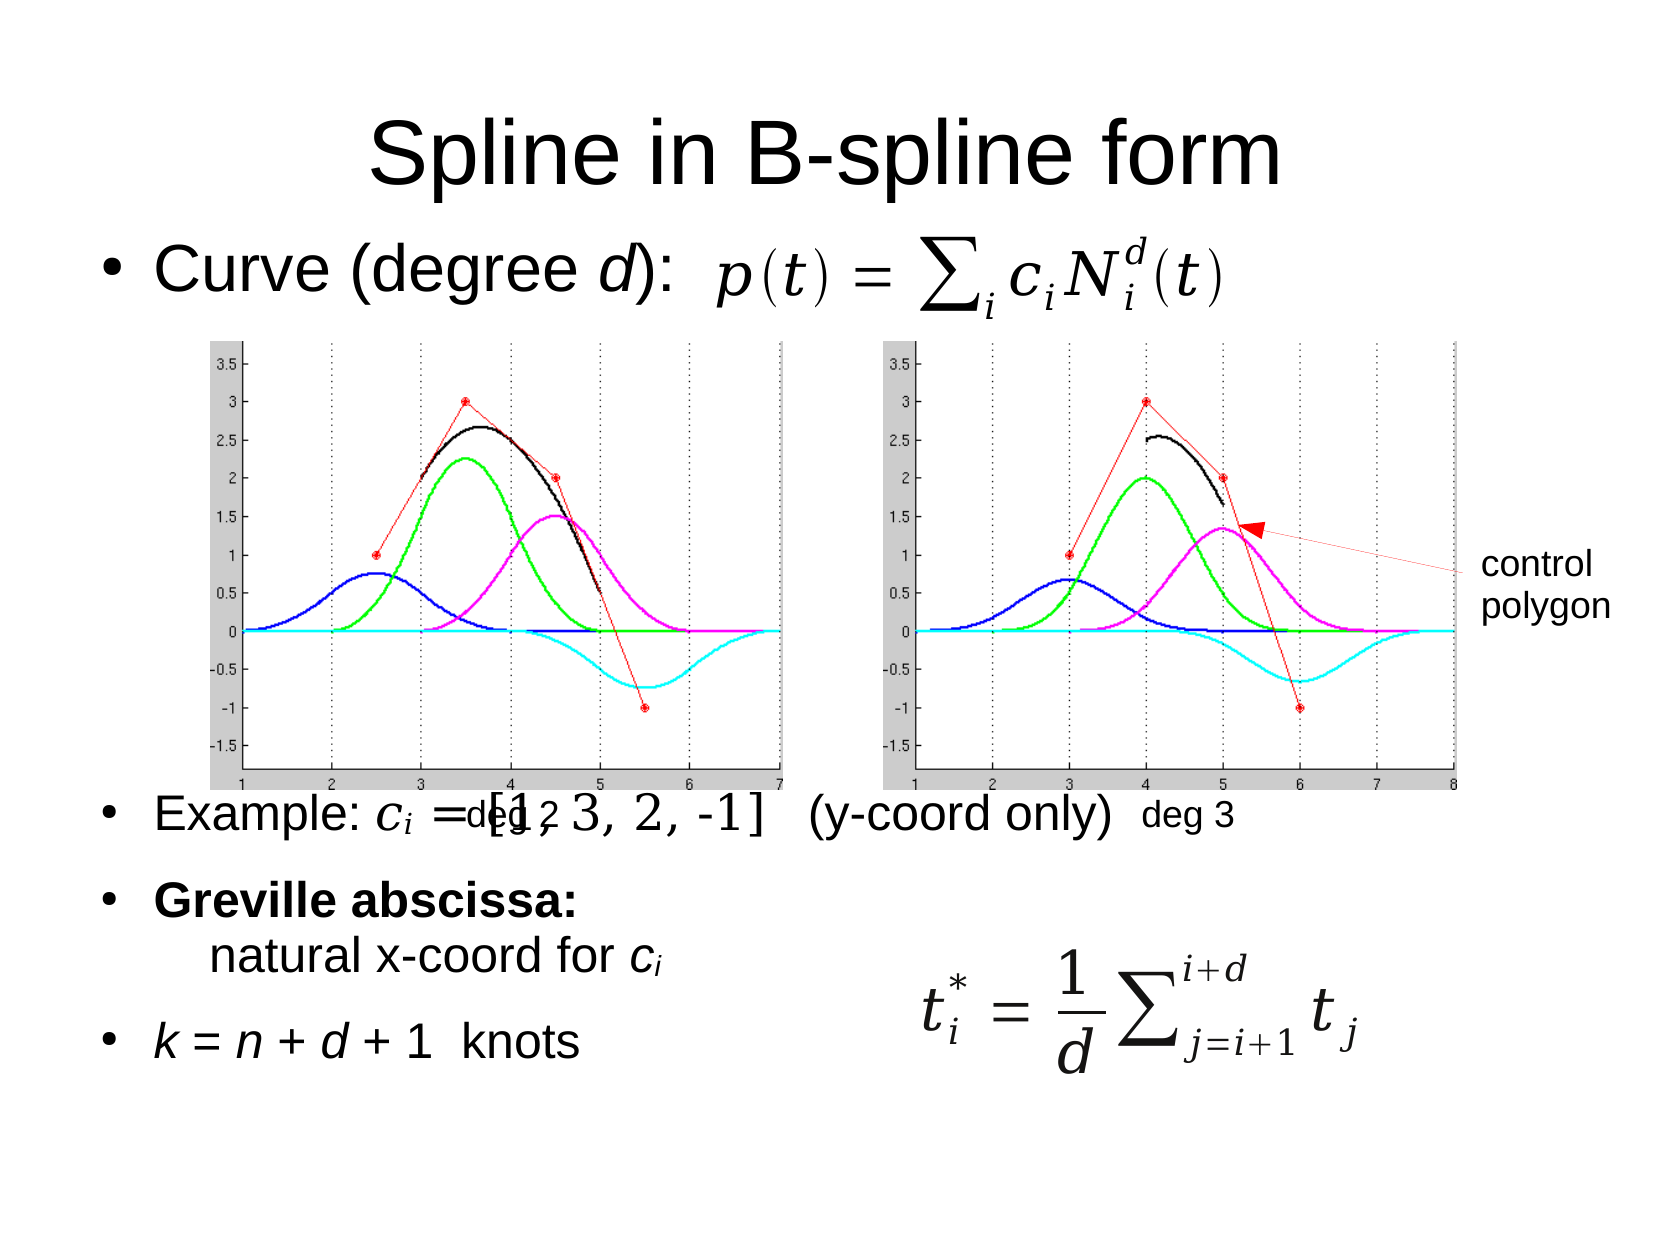

# Spline in B-spline form
Curve (degree d):
Example: ci = [1, 3, 2, -1] (y-coord only)
Greville abscissa:
 natural x-coord for ci
k = n + d + 1 knots
control
polygon
deg 2
deg 3